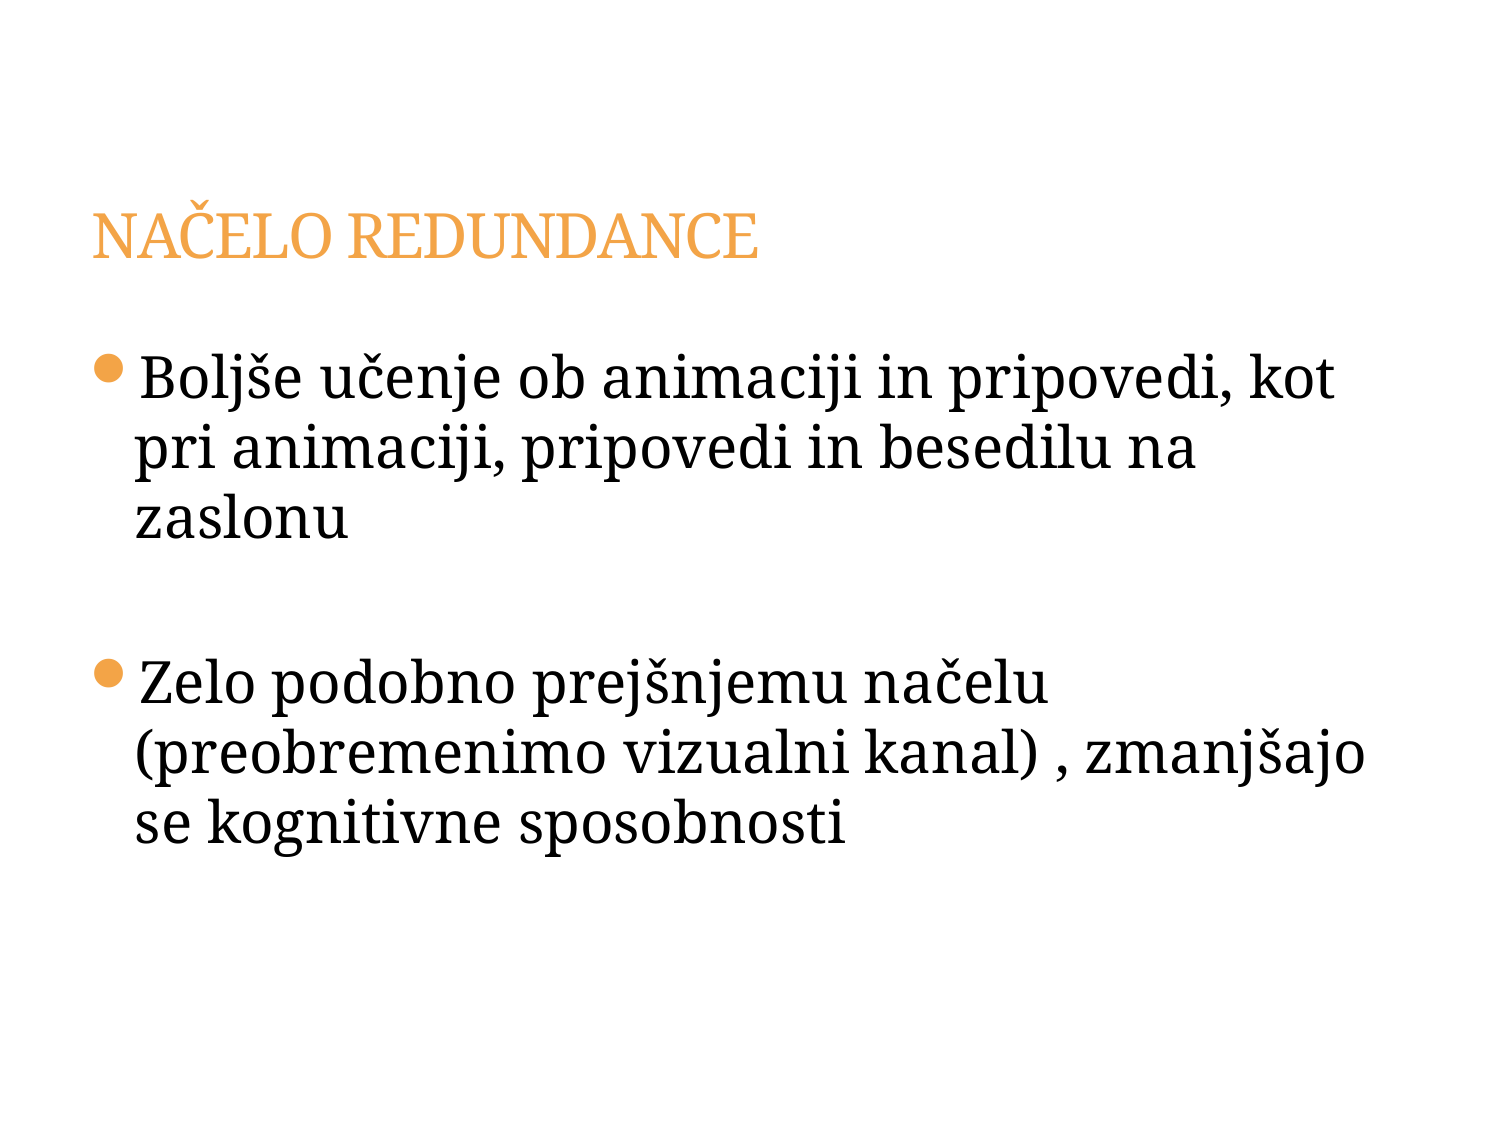

NAČELO REDUNDANCE
# Boljše učenje ob animaciji in pripovedi, kot pri animaciji, pripovedi in besedilu na zaslonu
Zelo podobno prejšnjemu načelu (preobremenimo vizualni kanal) , zmanjšajo se kognitivne sposobnosti